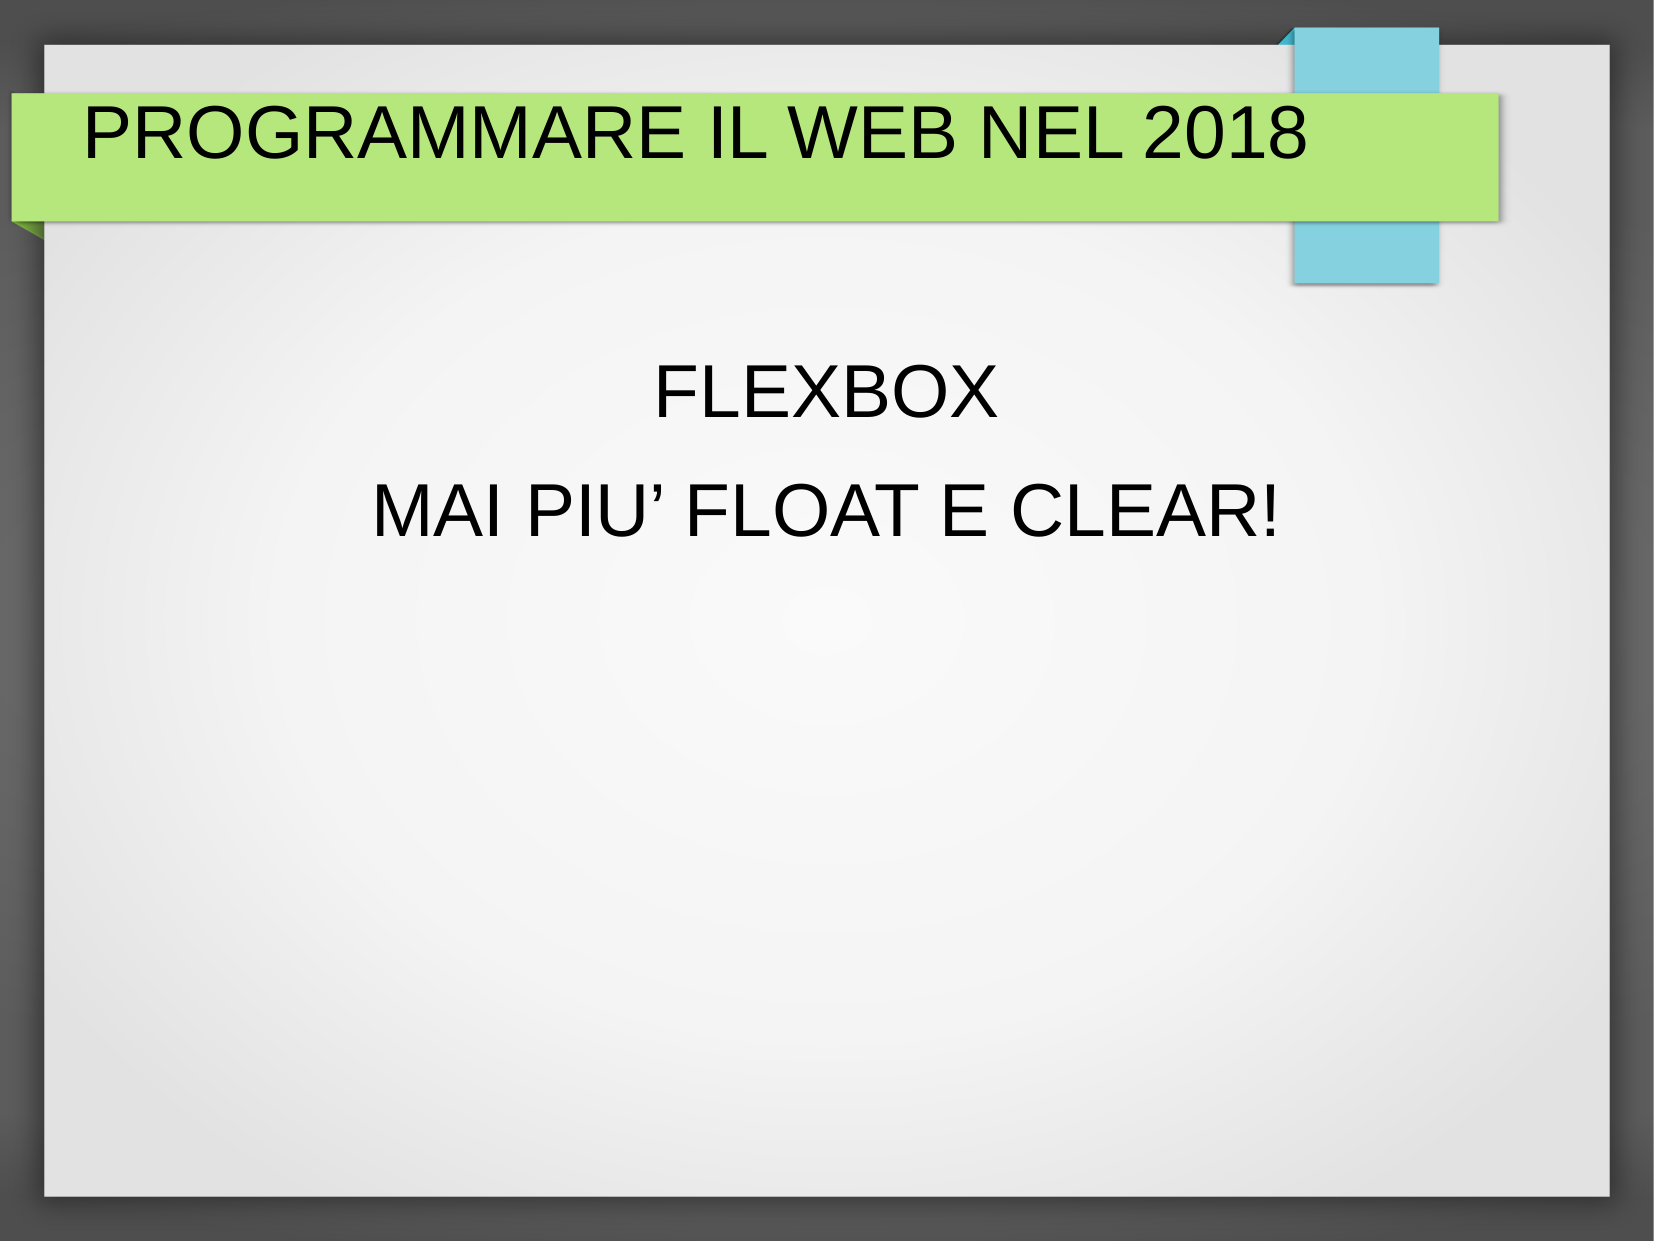

# PROGRAMMARE IL WEB NEL 2018
FLEXBOX
MAI PIU’ FLOAT E CLEAR!